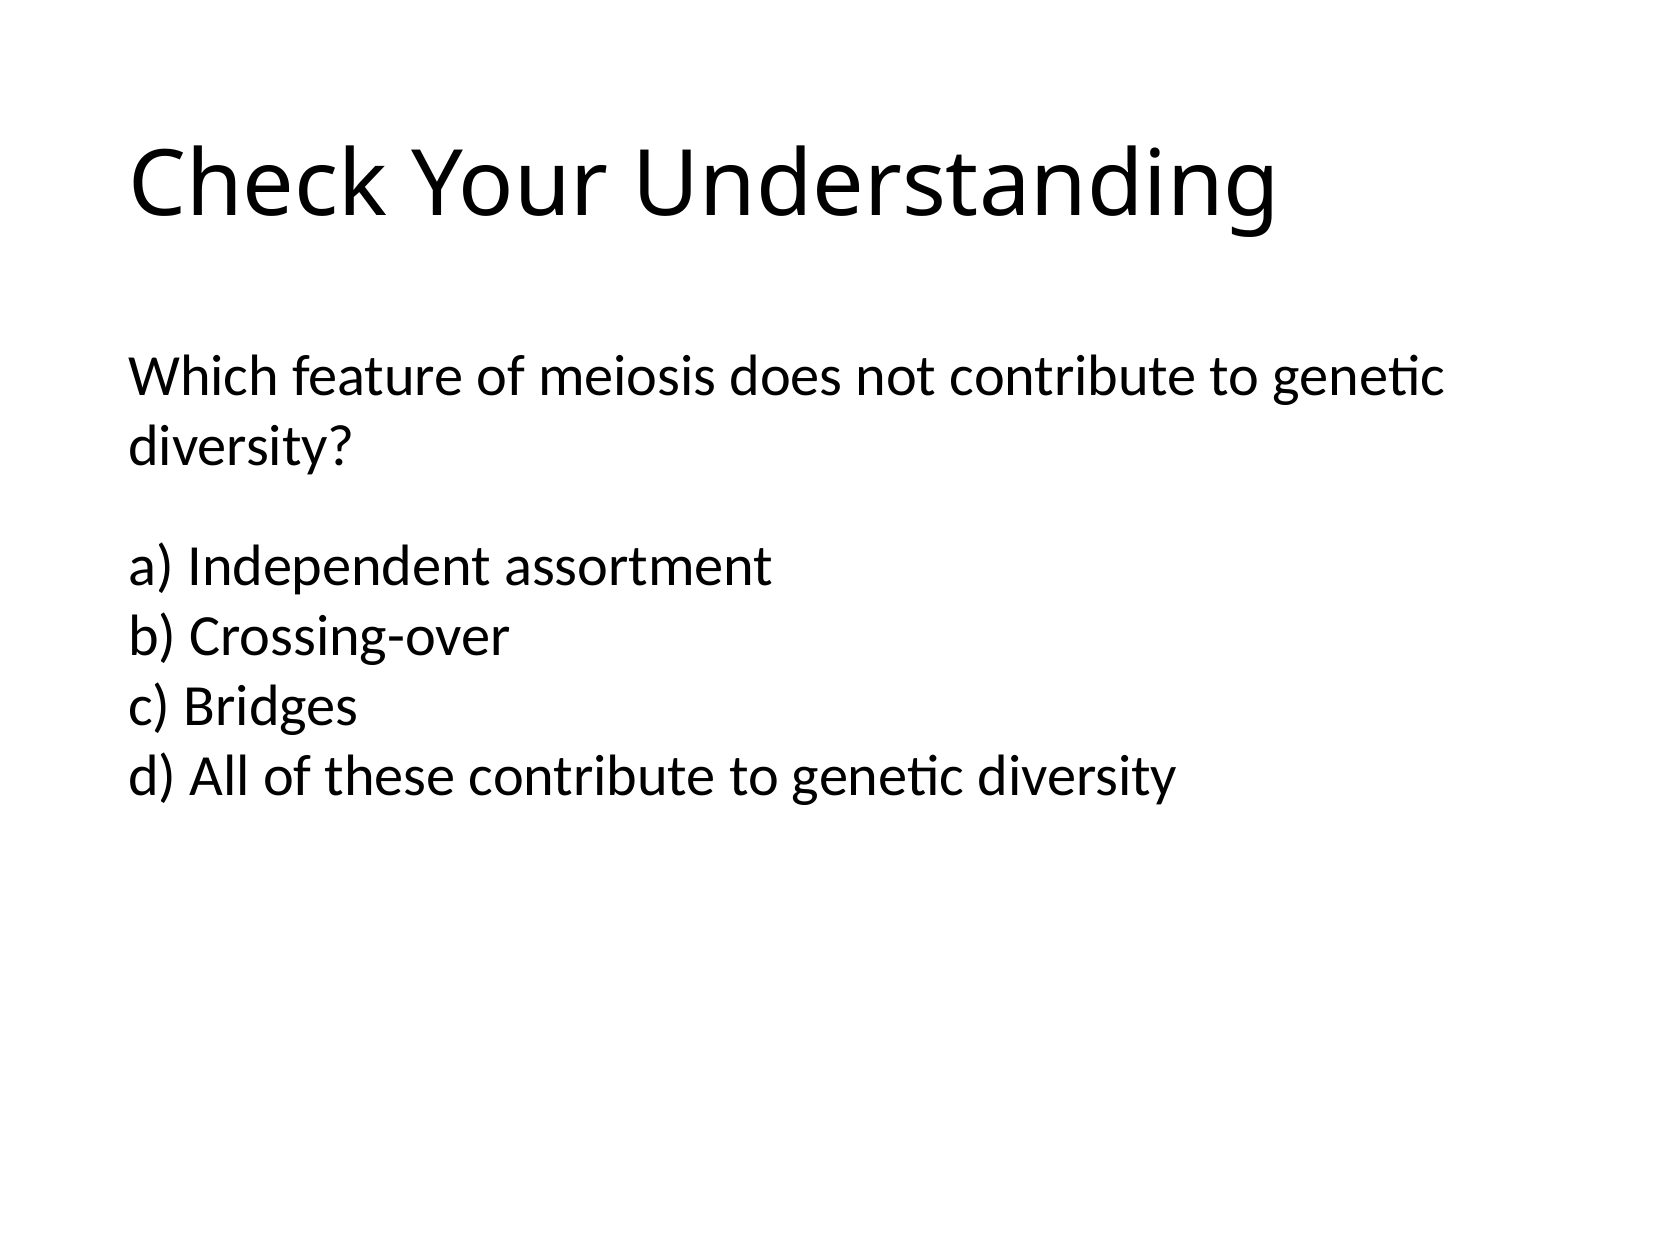

Check Your Understanding
Which feature of meiosis does not contribute to genetic diversity?
a) Independent assortment
b) Crossing-over
c) Bridges
d) All of these contribute to genetic diversity